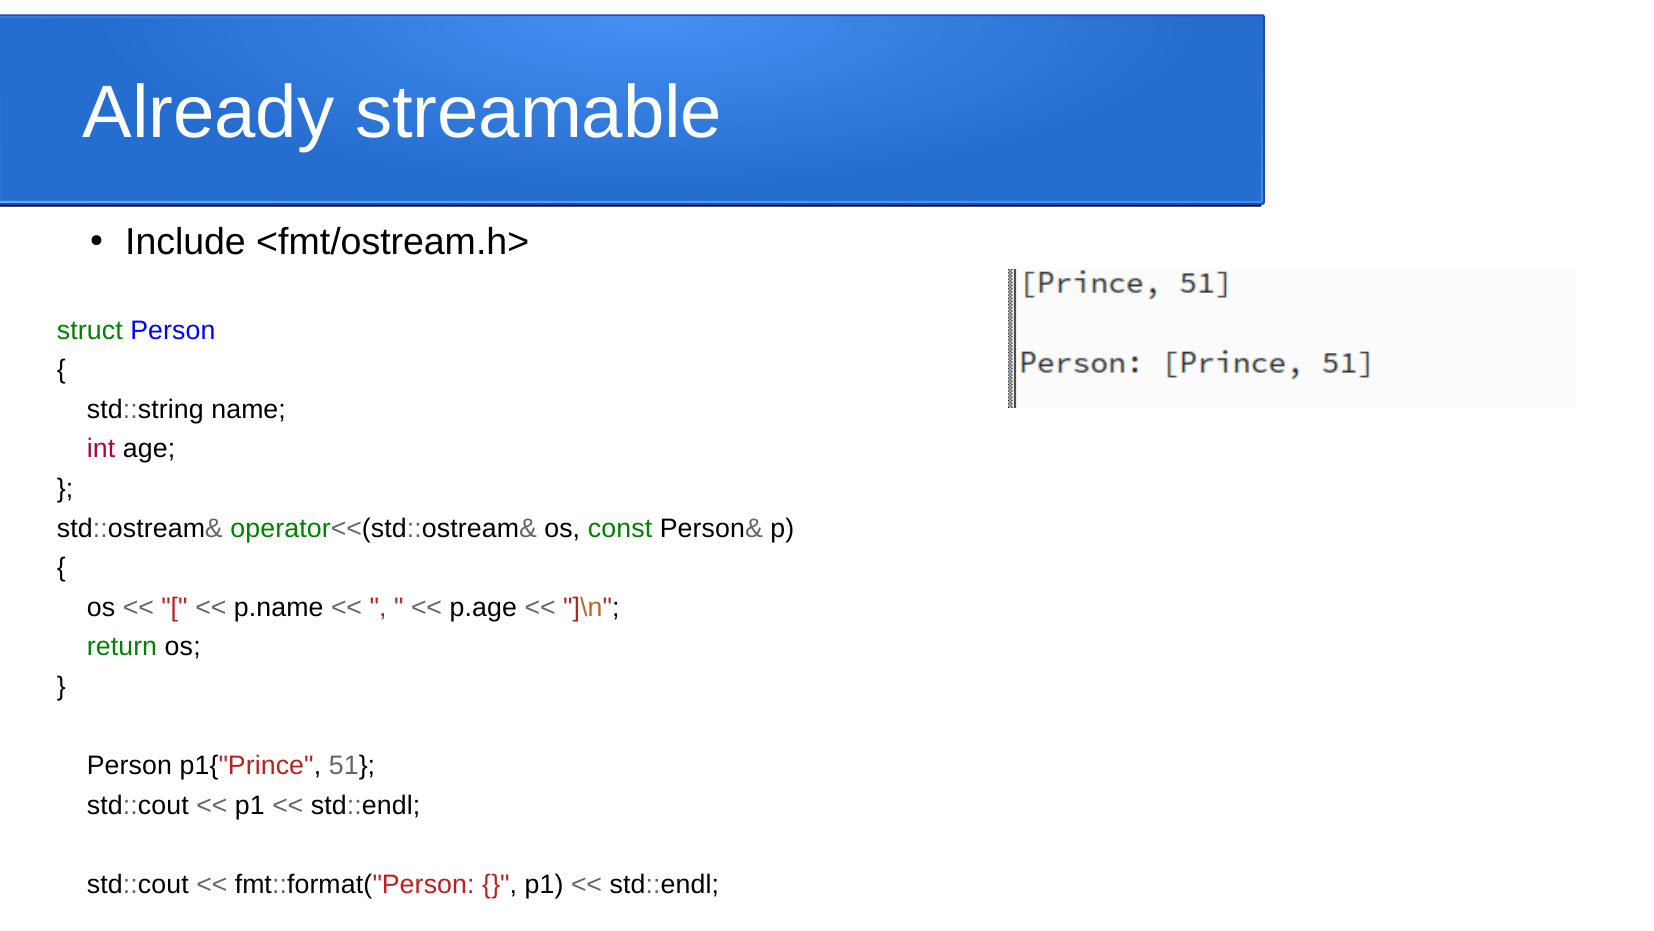

# Already streamable
Include <fmt/ostream.h>
struct Person
{
 std::string name;
 int age;
};
std::ostream& operator<<(std::ostream& os, const Person& p)
{
 os << "[" << p.name << ", " << p.age << "]\n";
 return os;
}
 Person p1{"Prince", 51};
 std::cout << p1 << std::endl;
 std::cout << fmt::format("Person: {}", p1) << std::endl;